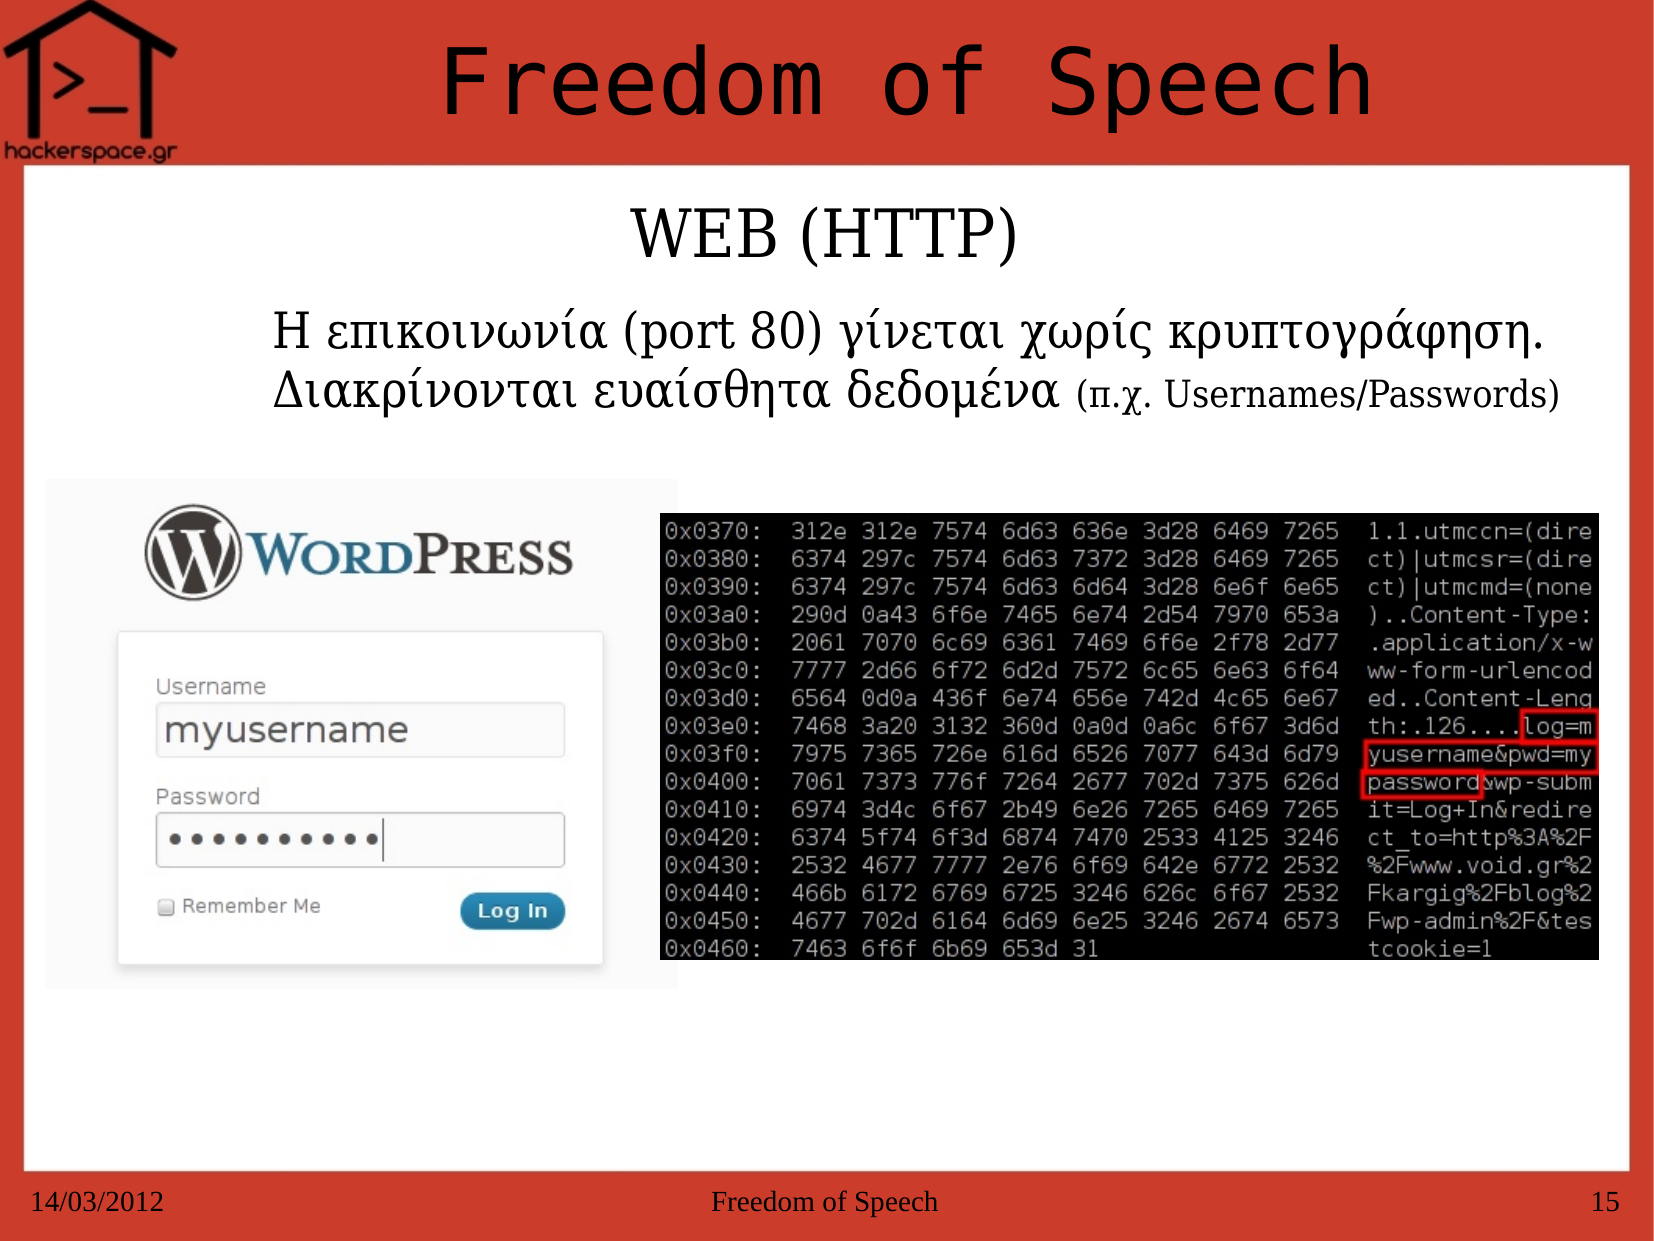

# Freedom of Speech
WEB (HTTP)
Η επικοινωνία (port 80) γίνεται χωρίς κρυπτογράφηση. Διακρίνονται ευαίσθητα δεδομένα (π.χ. Usernames/Passwords)
14/03/2012
Freedom of Speech
15